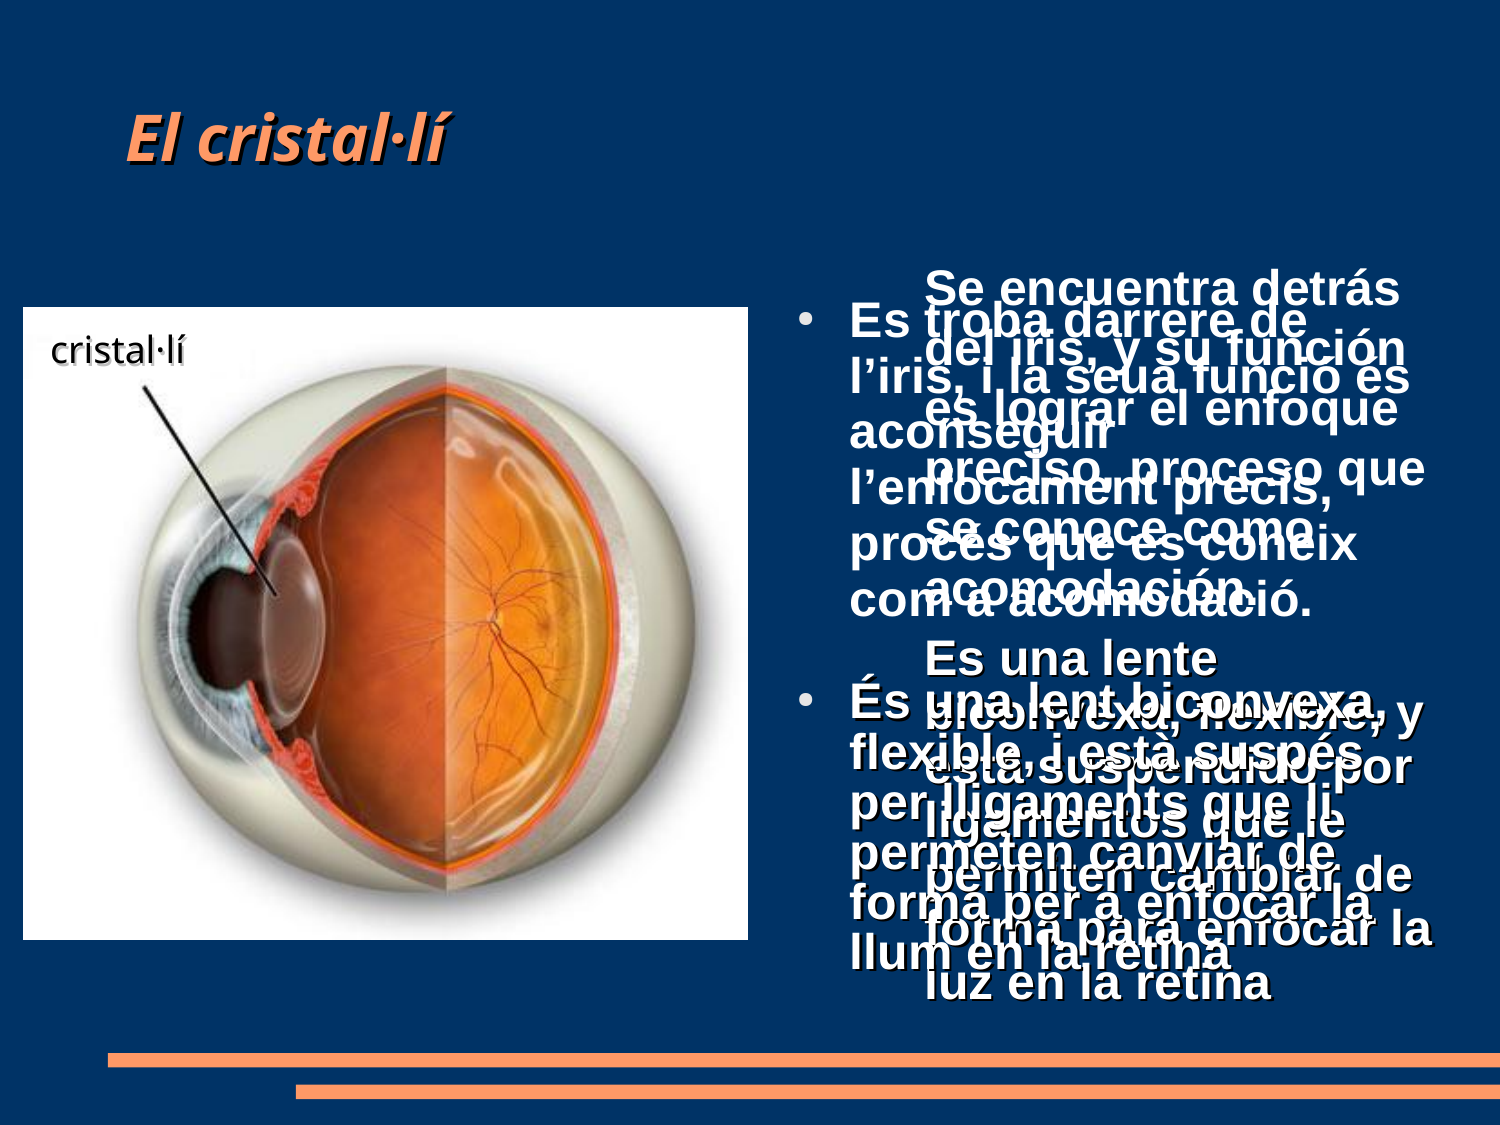

# El cristal·lí
Se encuentra detrás del iris, y su función es lograr el enfoque preciso, proceso que se conoce como acomodación.
Es una lente biconvexa, flexible, y está suspendido por ligamentos que le permiten cambiar de forma para enfocar la luz en la retina
Es troba darrere de l’iris, i la seua funció és aconseguir l’enfocament precís, procés que es coneix com a acomodació.
És una lent biconvexa, flexible, i està suspés per lligaments que li permeten canviar de forma per a enfocar la llum en la retina
cristal·lí